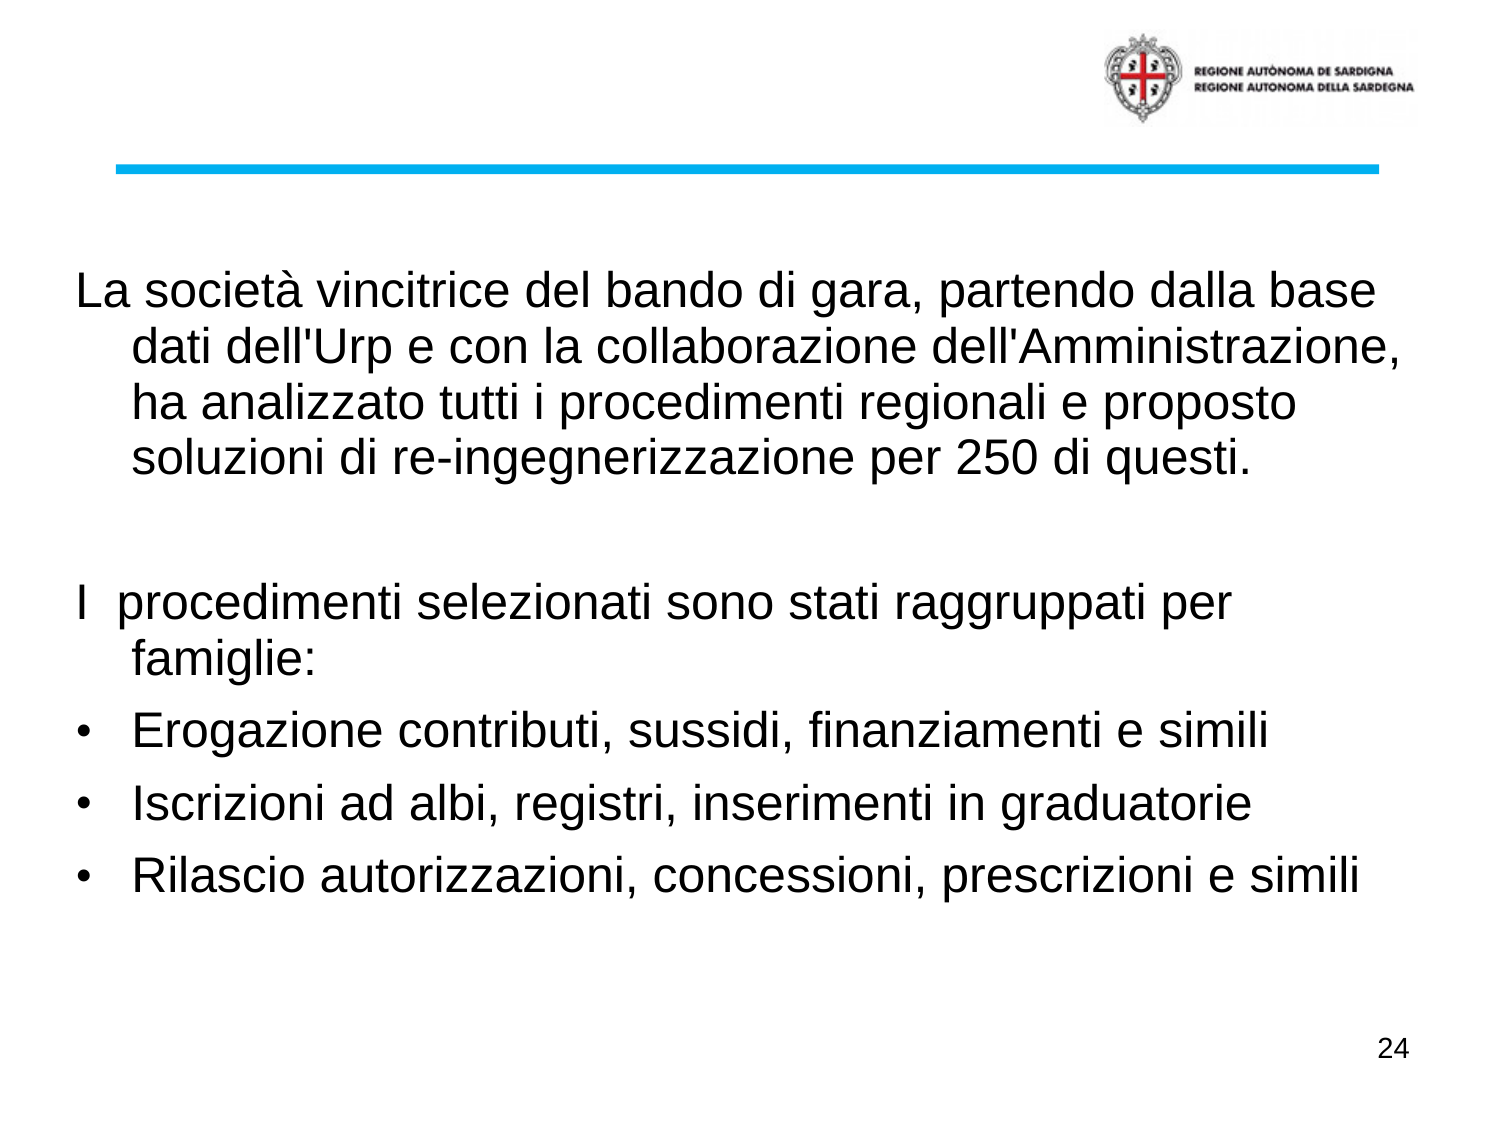

# La società vincitrice del bando di gara, partendo dalla base dati dell'Urp e con la collaborazione dell'Amministrazione, ha analizzato tutti i procedimenti regionali e proposto soluzioni di re-ingegnerizzazione per 250 di questi.
I procedimenti selezionati sono stati raggruppati per famiglie:
Erogazione contributi, sussidi, finanziamenti e simili
Iscrizioni ad albi, registri, inserimenti in graduatorie
Rilascio autorizzazioni, concessioni, prescrizioni e simili
24